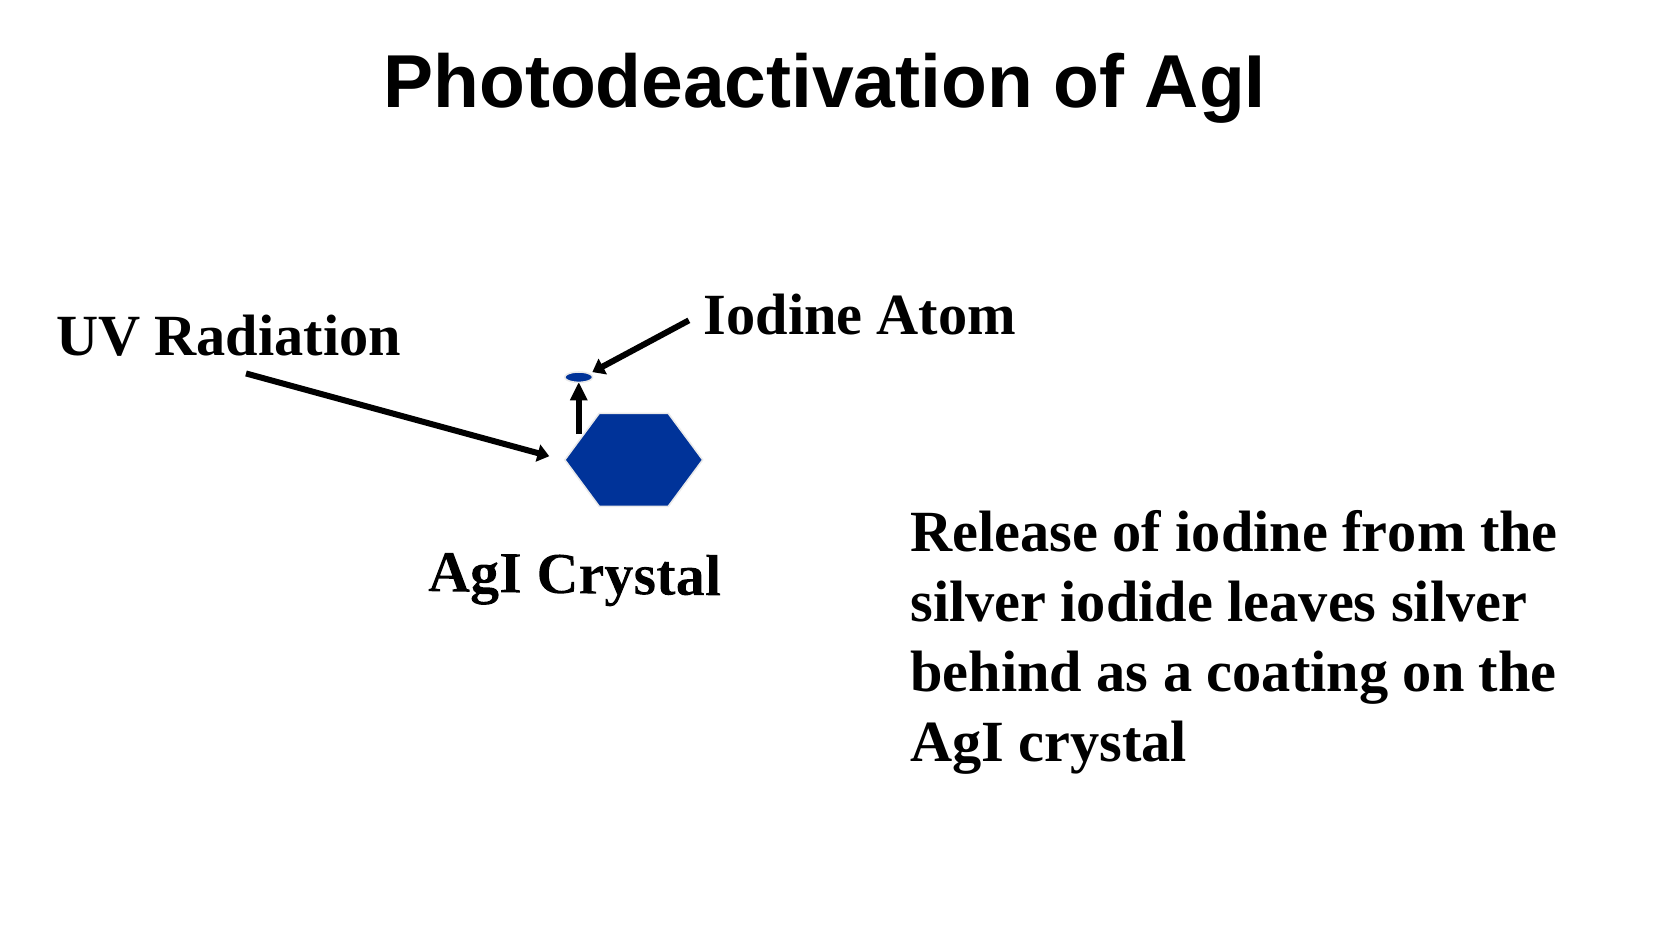

# Photodeactivation of AgI
Iodine Atom
UV Radiation
Release of iodine from the silver iodide leaves silver behind as a coating on the AgI crystal
AgI Crystal